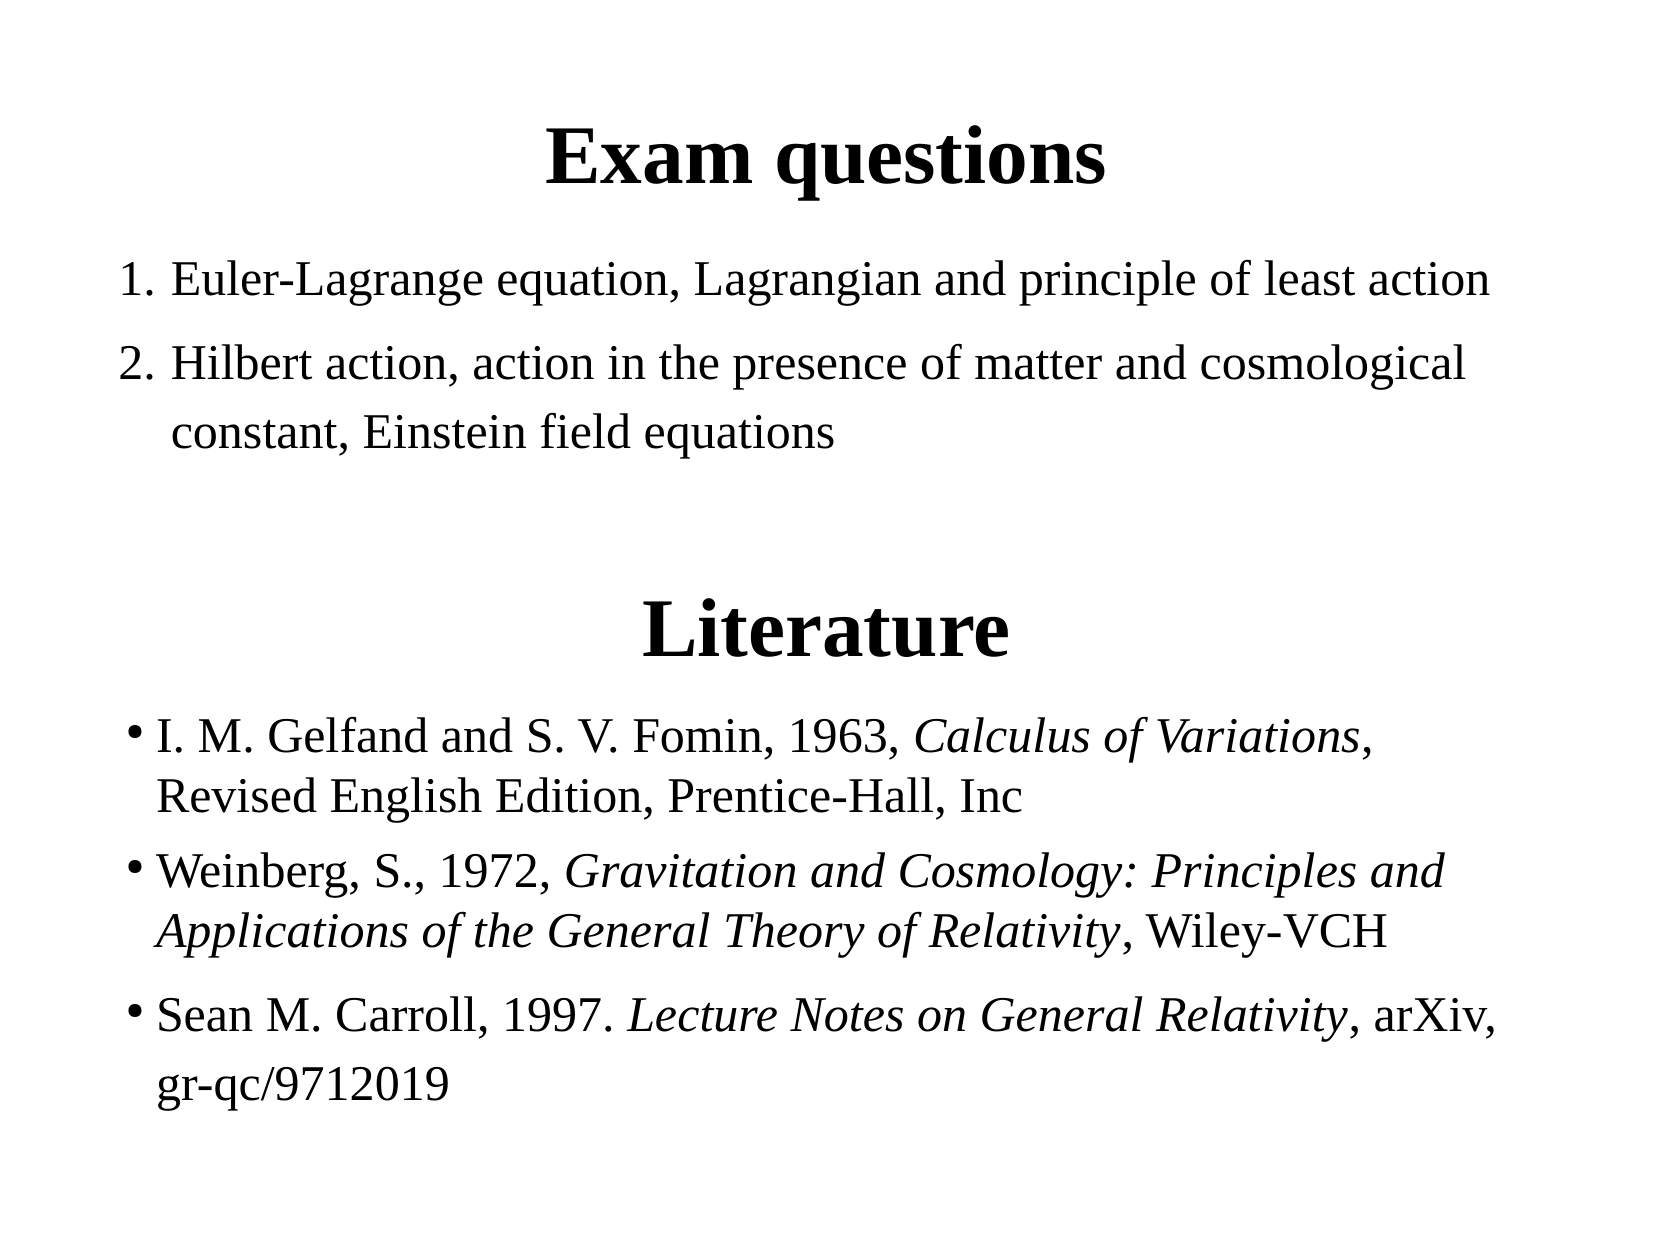

Exam questions
Euler-Lagrange equation, Lagrangian and principle of least action
Hilbert action, action in the presence of matter and cosmological constant, Einstein field equations
# Literature
I. M. Gelfand and S. V. Fomin, 1963, Calculus of Variations, Revised English Edition, Prentice-Hall, Inc
Weinberg, S., 1972, Gravitation and Cosmology: Principles and Applications of the General Theory of Relativity, Wiley-VCH
Sean M. Carroll, 1997. Lecture Notes on General Relativity, arXiv, gr-qc/9712019